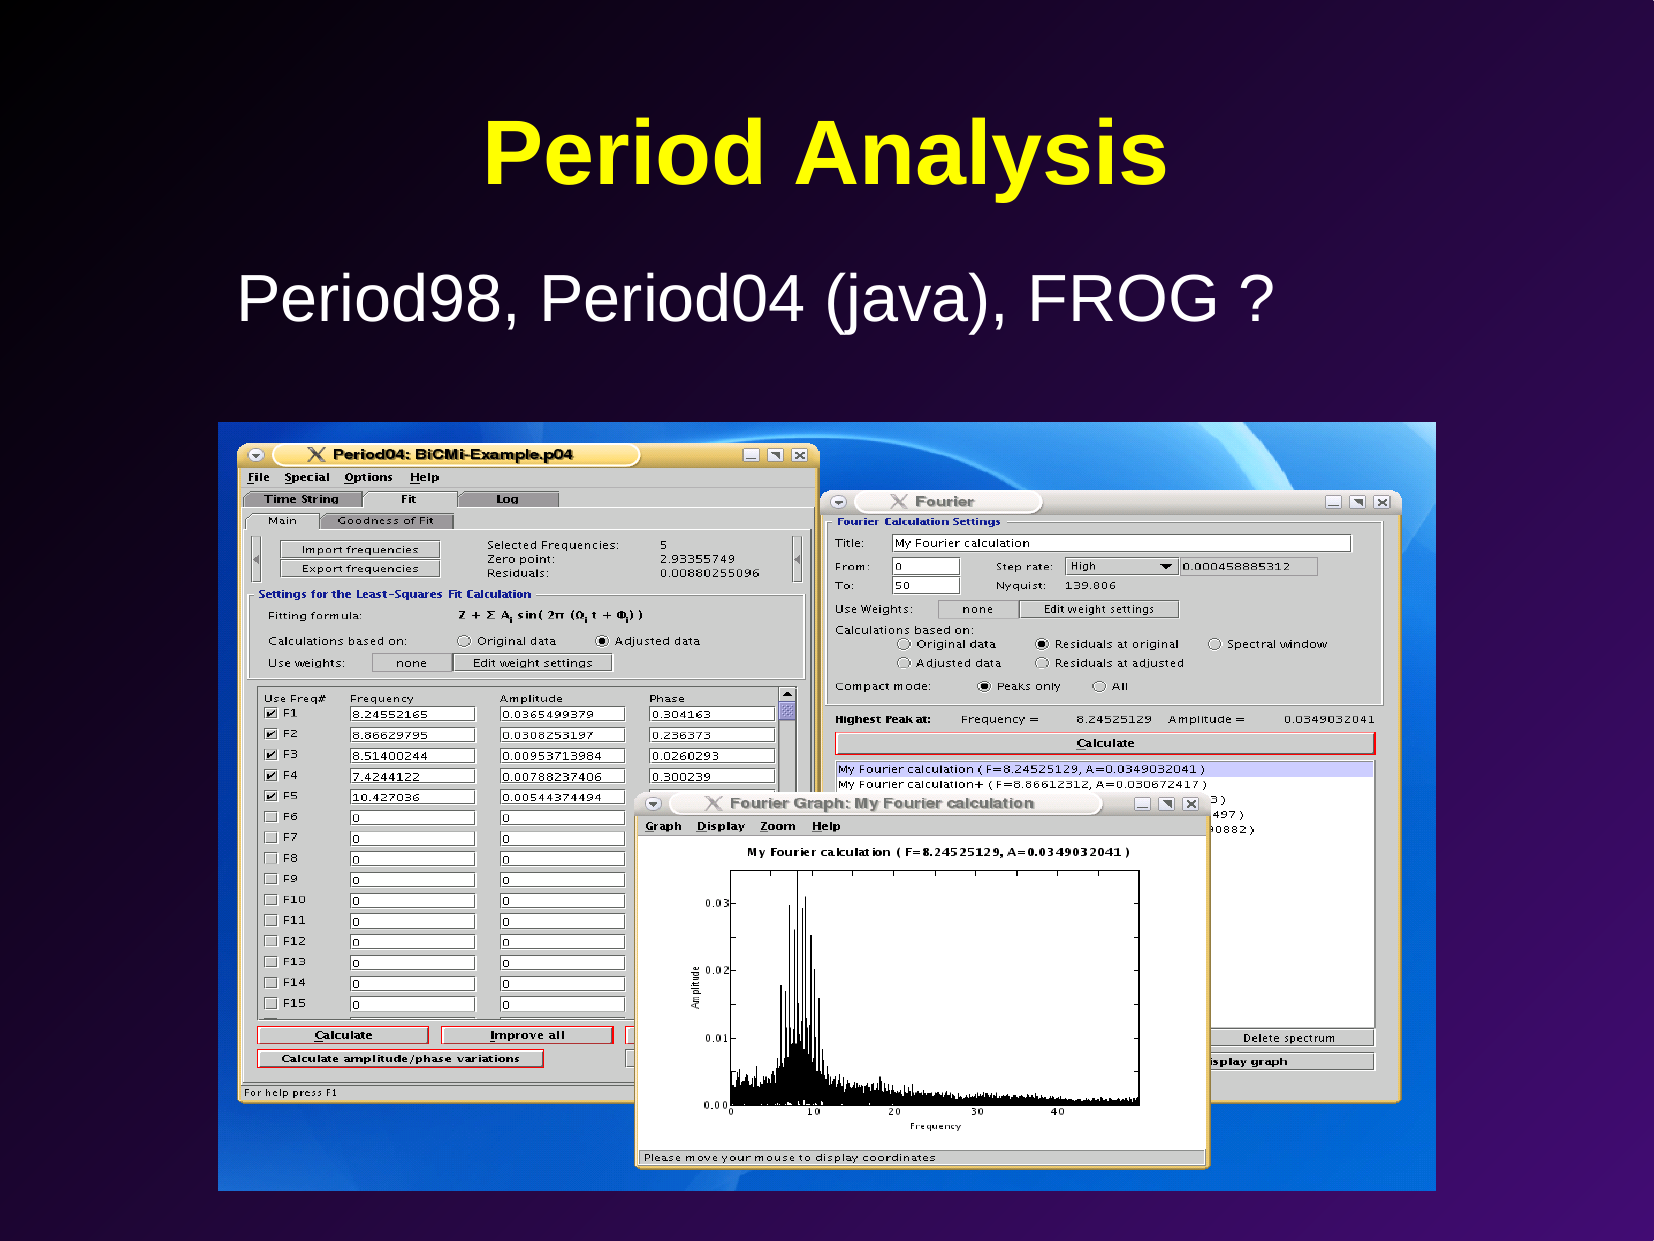

# Period Analysis
Period98, Period04 (java), FROG ?